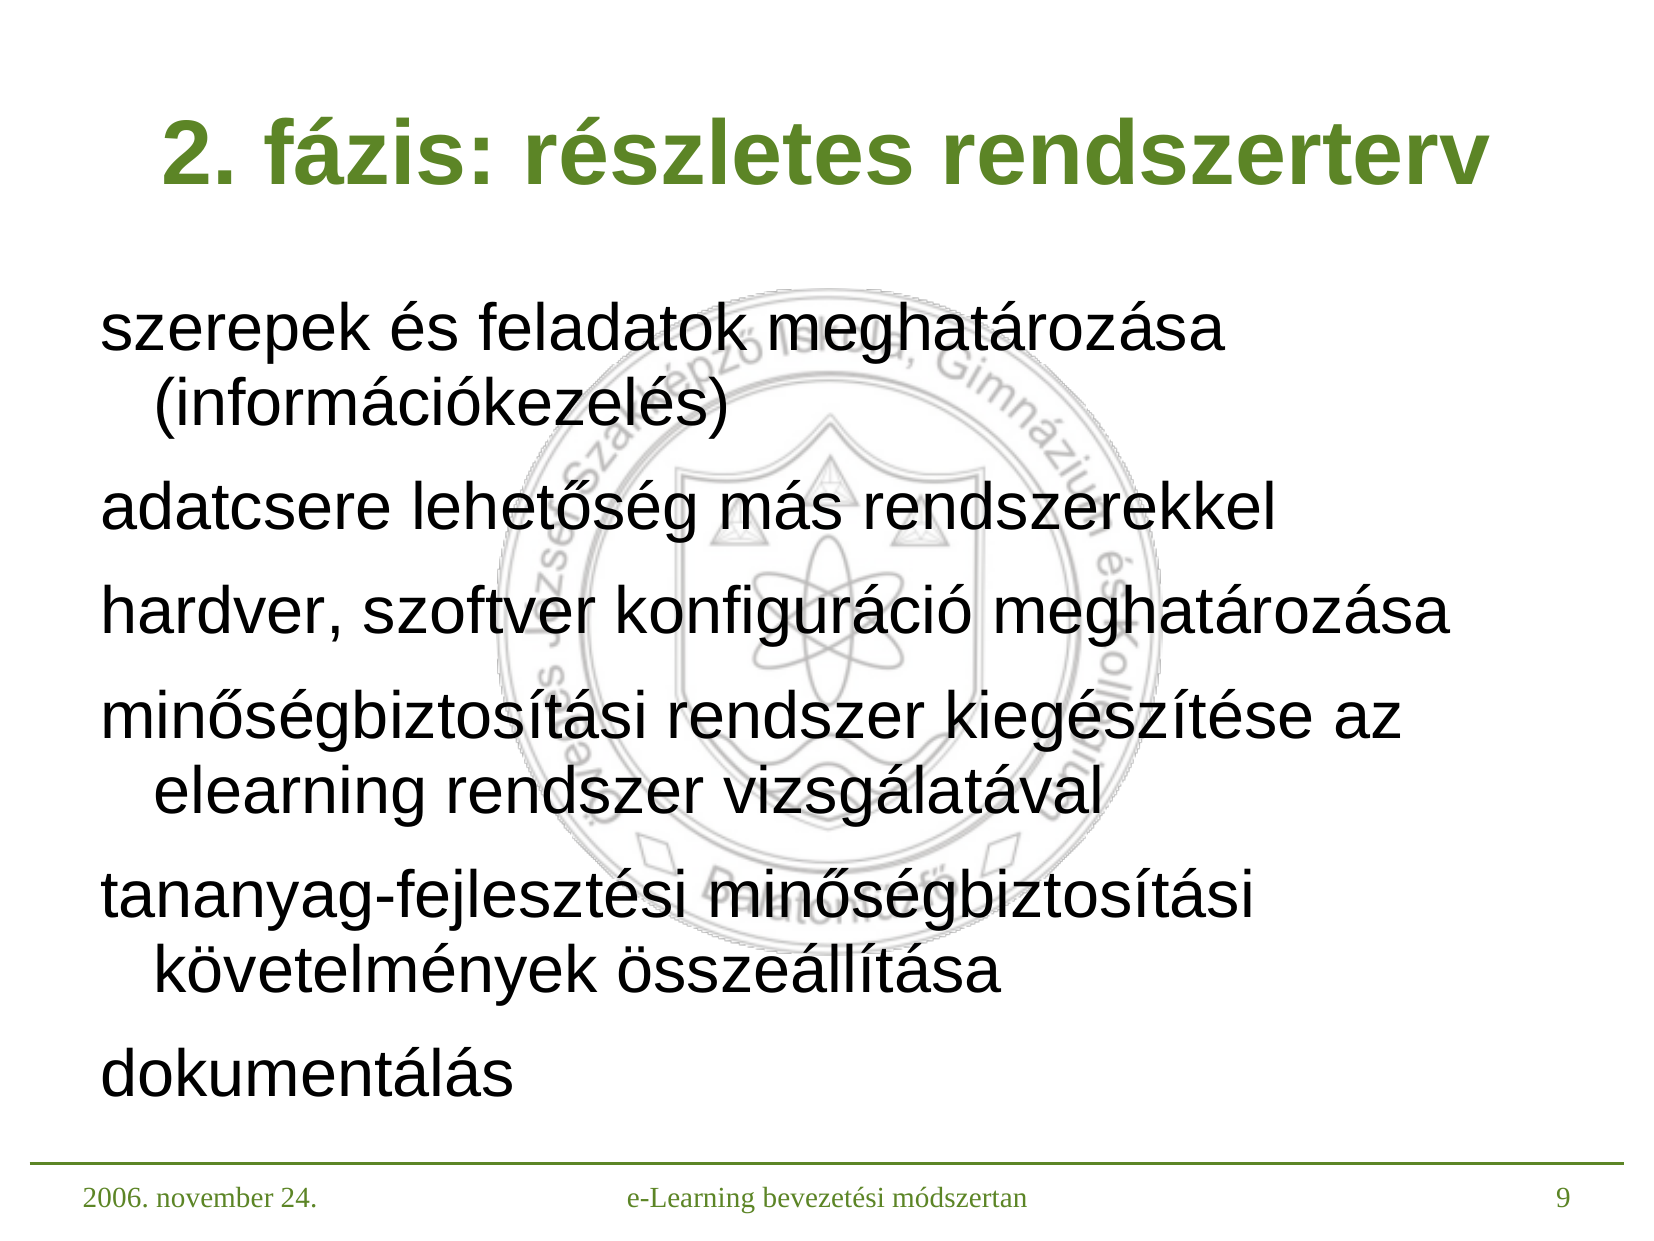

2. fázis: részletes rendszerterv
# szerepek és feladatok meghatározása (információkezelés)
adatcsere lehetőség más rendszerekkel
hardver, szoftver konfiguráció meghatározása
minőségbiztosítási rendszer kiegészítése az elearning rendszer vizsgálatával
tananyag-fejlesztési minőségbiztosítási követelmények összeállítása
dokumentálás
2006. november 24.
e-Learning bevezetési módszertan
9